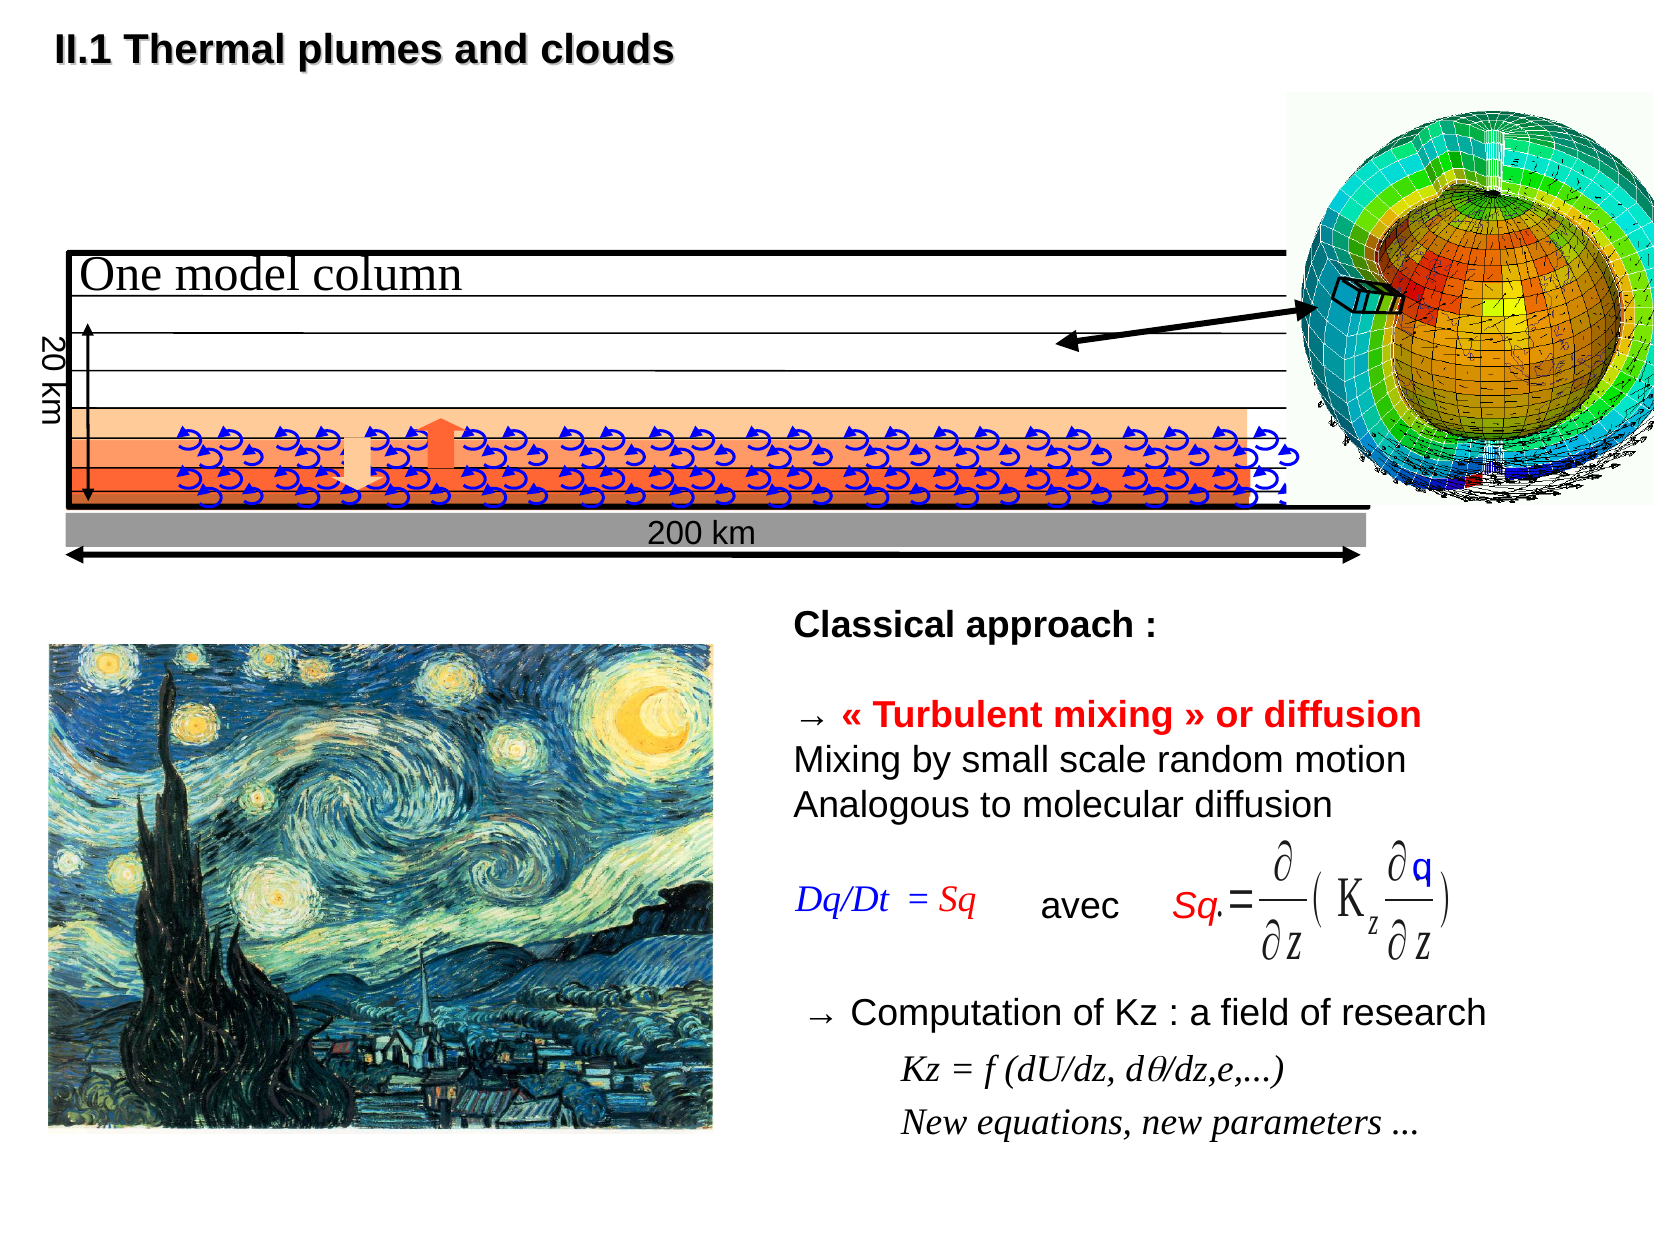

II.1 Thermal plumes and clouds
One model column
20 km
200 km
Classical approach :
→ « Turbulent mixing » or diffusion
Mixing by small scale random motion
Analogous to molecular diffusion
q
avec Sq
Dq/Dt = Sq
→ Computation of Kz : a field of research
Kz = f (dU/dz, dq/dz,e,...)
New equations, new parameters ...